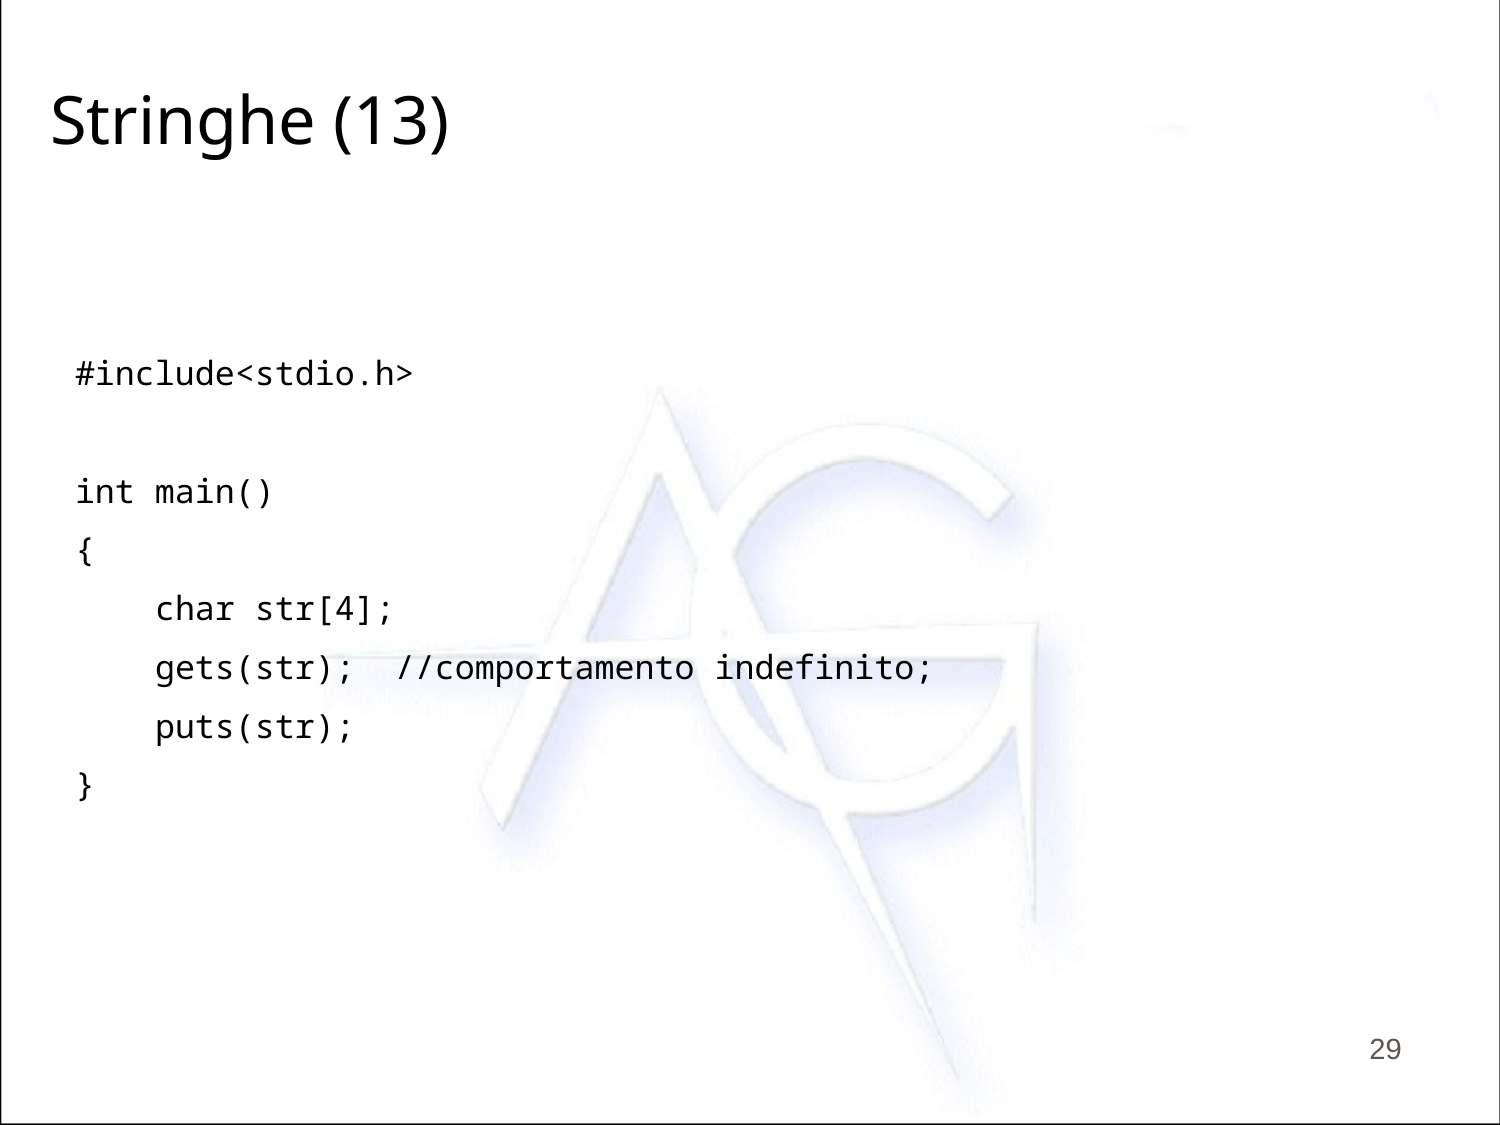

# Stringhe (13)
#include<stdio.h>
int main()
{
 char str[4];
 gets(str); //comportamento indefinito;
 puts(str);
}
29